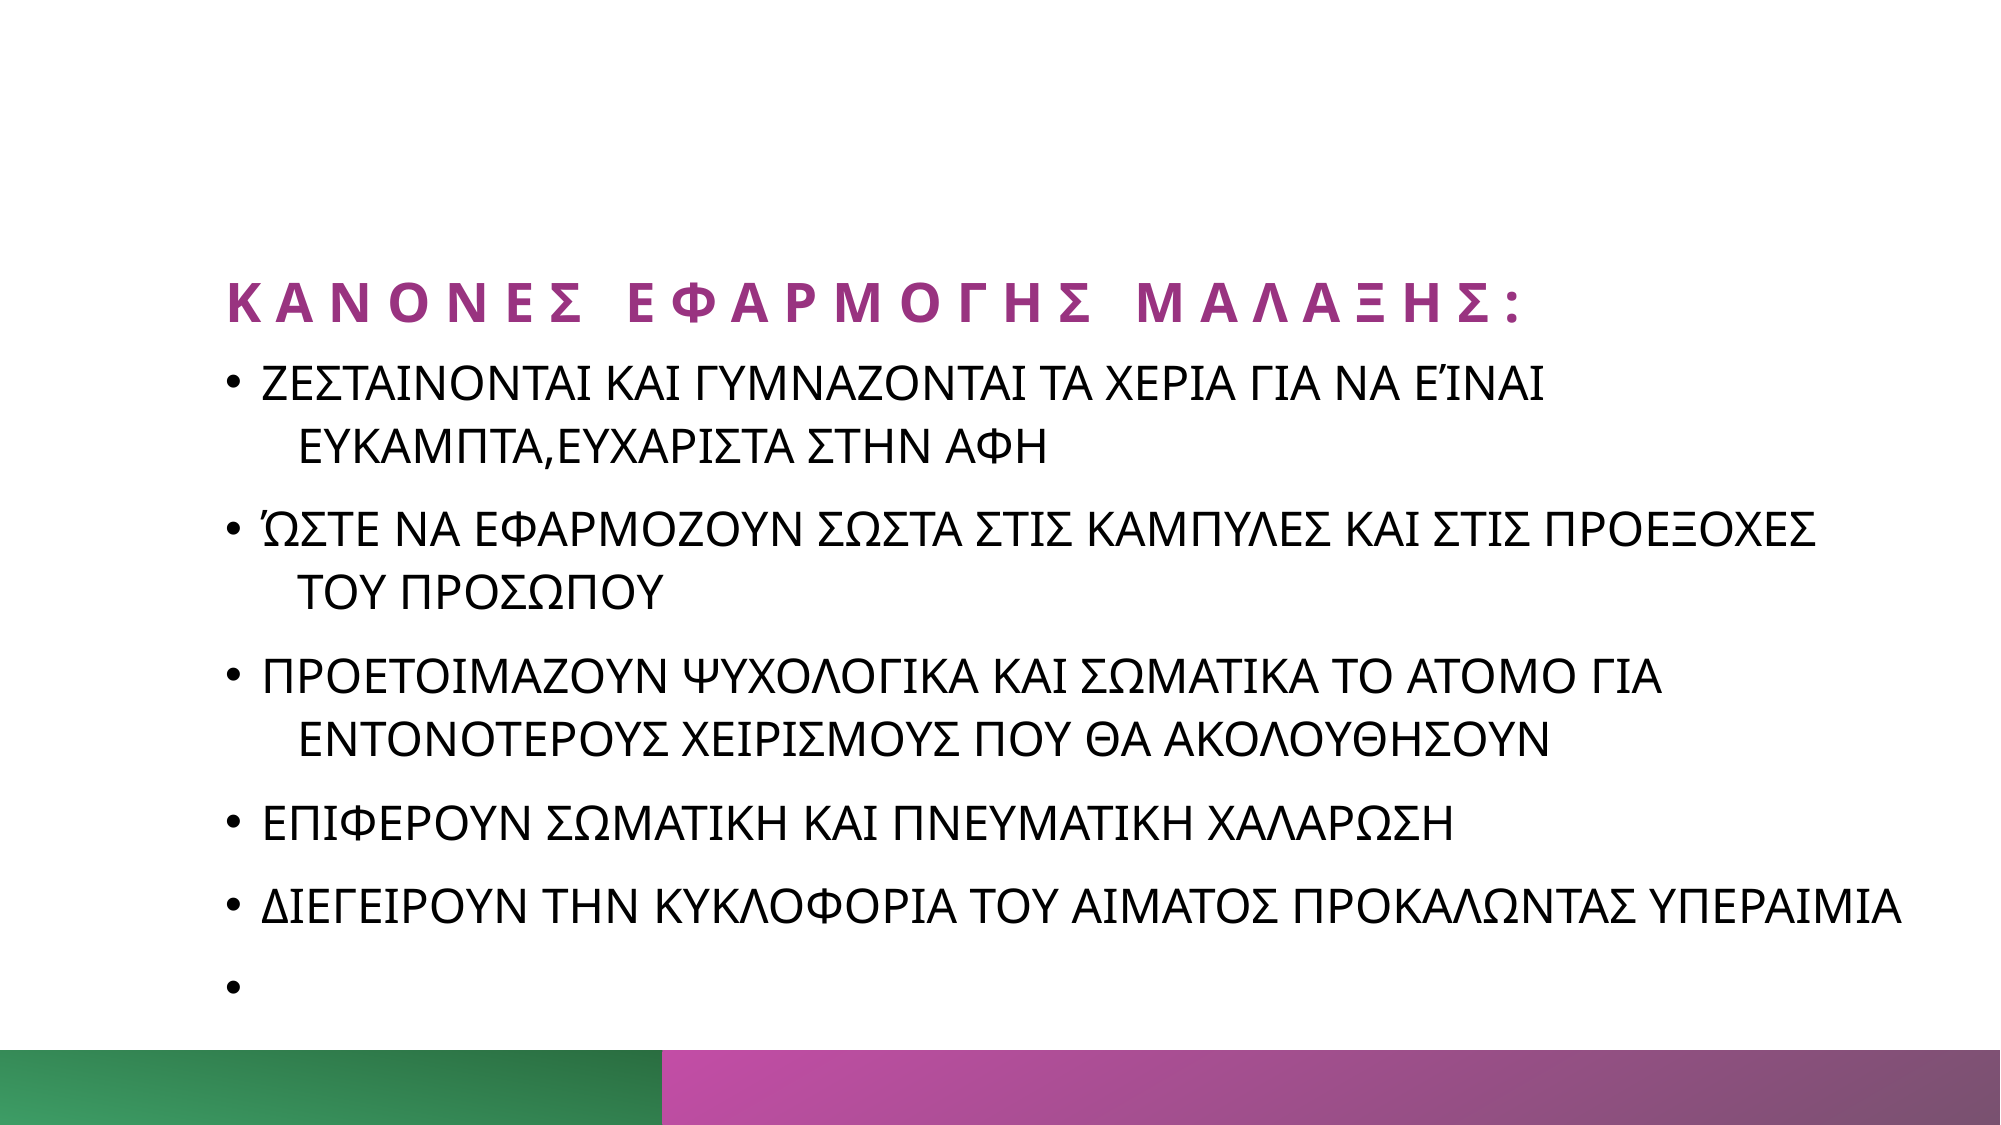

# Κανονεσ εφαρμογησ μαλαξησ:
ΖΕΣΤΑΙΝΟΝΤΑΙ ΚΑΙ ΓΥΜΝΑΖΟΝΤΑΙ ΤΑ ΧΕΡΙΑ ΓΙΑ ΝΑ ΕΊΝΑΙ ΕΥΚΑΜΠΤΑ,ΕΥΧΑΡΙΣΤΑ ΣΤΗΝ ΑΦΗ
ΏΣΤΕ ΝΑ ΕΦΑΡΜΟΖΟΥΝ ΣΩΣΤΑ ΣΤΙΣ ΚΑΜΠΥΛΕΣ ΚΑΙ ΣΤΙΣ ΠΡΟΕΞΟΧΕΣ ΤΟΥ ΠΡΟΣΩΠΟΥ
ΠΡΟΕΤΟΙΜΑΖΟΥΝ ΨΥΧΟΛΟΓΙΚΑ ΚΑΙ ΣΩΜΑΤΙΚΑ ΤΟ ΑΤΟΜΟ ΓΙΑ ΕΝΤΟΝΟΤΕΡΟΥΣ ΧΕΙΡΙΣΜΟΥΣ ΠΟΥ ΘΑ ΑΚΟΛΟΥΘΗΣΟΥΝ
ΕΠΙΦΕΡΟΥΝ ΣΩΜΑΤΙΚΗ ΚΑΙ ΠΝΕΥΜΑΤΙΚΗ ΧΑΛΑΡΩΣΗ
ΔΙΕΓΕΙΡΟΥΝ ΤΗΝ ΚΥΚΛΟΦΟΡΙΑ ΤΟΥ ΑΙΜΑΤΟΣ ΠΡΟΚΑΛΩΝΤΑΣ ΥΠΕΡΑΙΜΙΑ